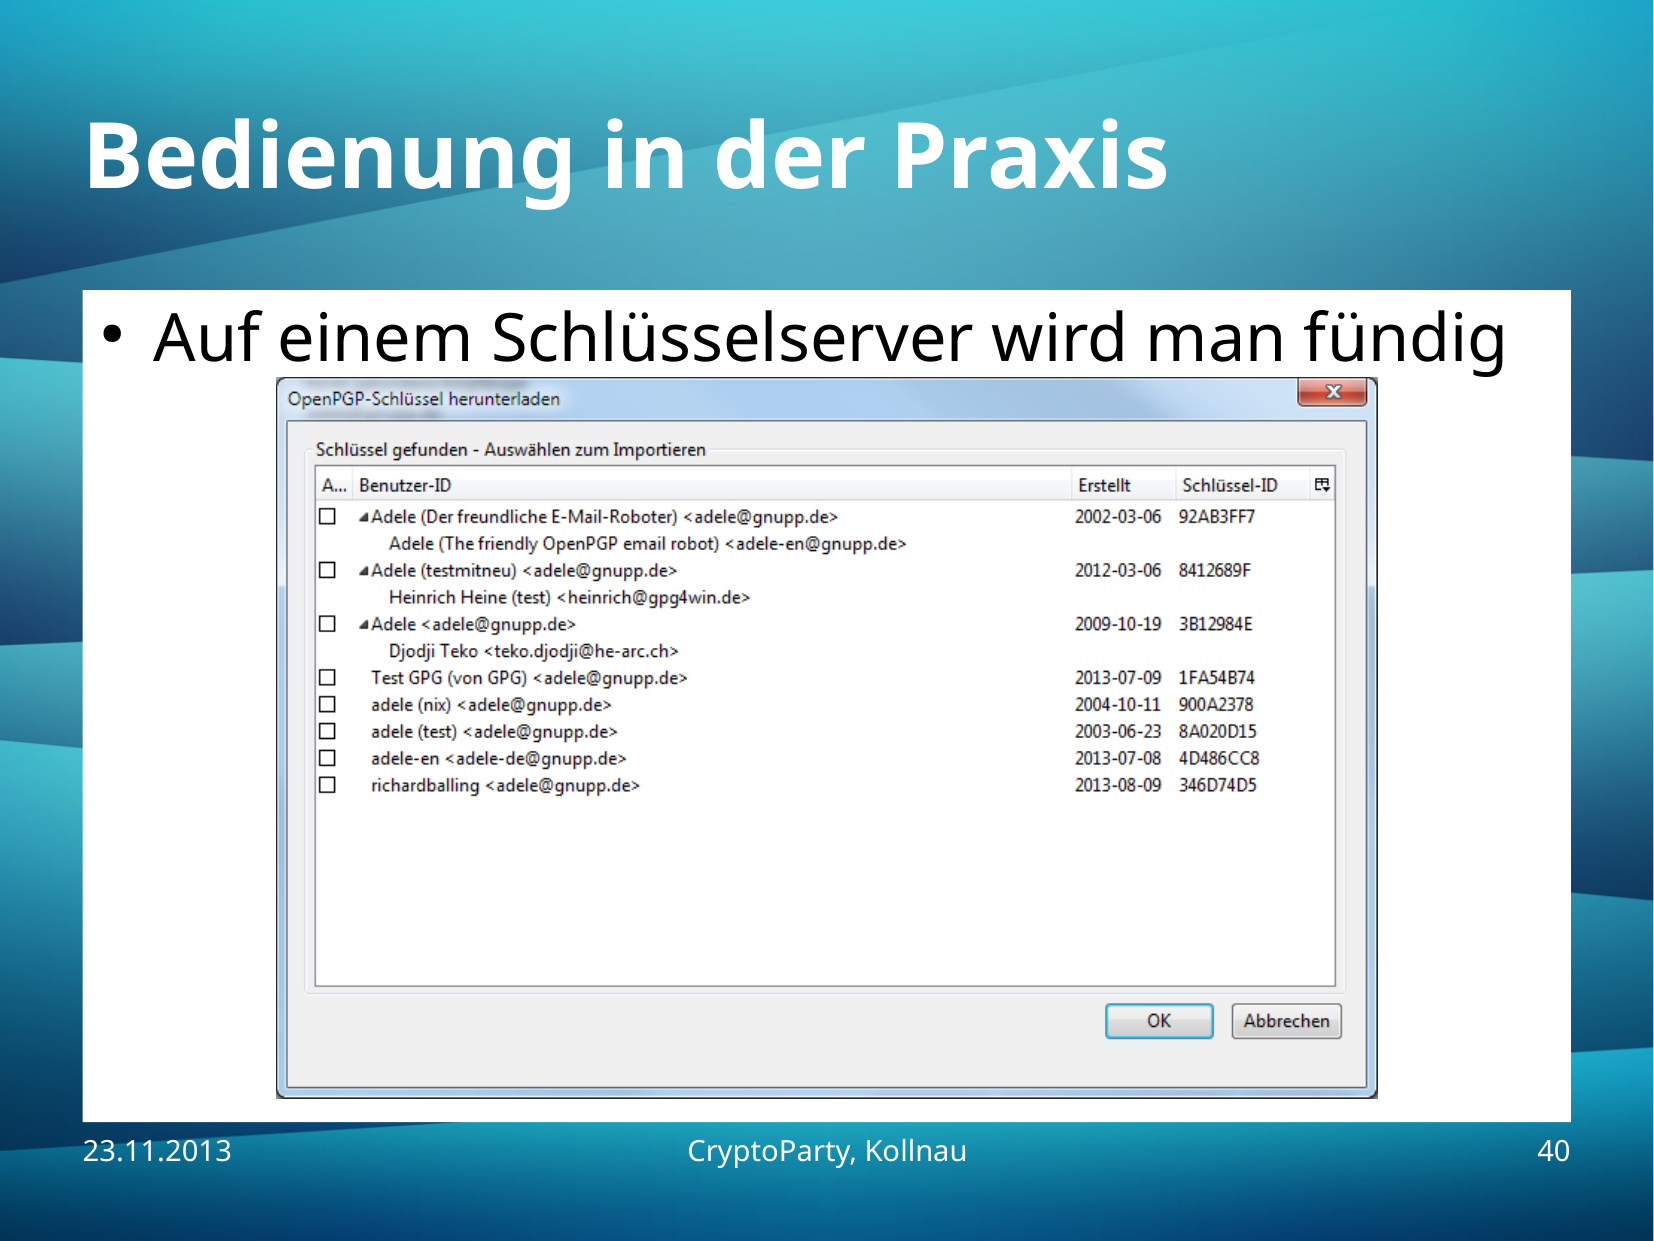

# Bedienung in der Praxis
Auf einem Schlüsselserver wird man fündig
23.11.2013
CryptoParty, Kollnau
40